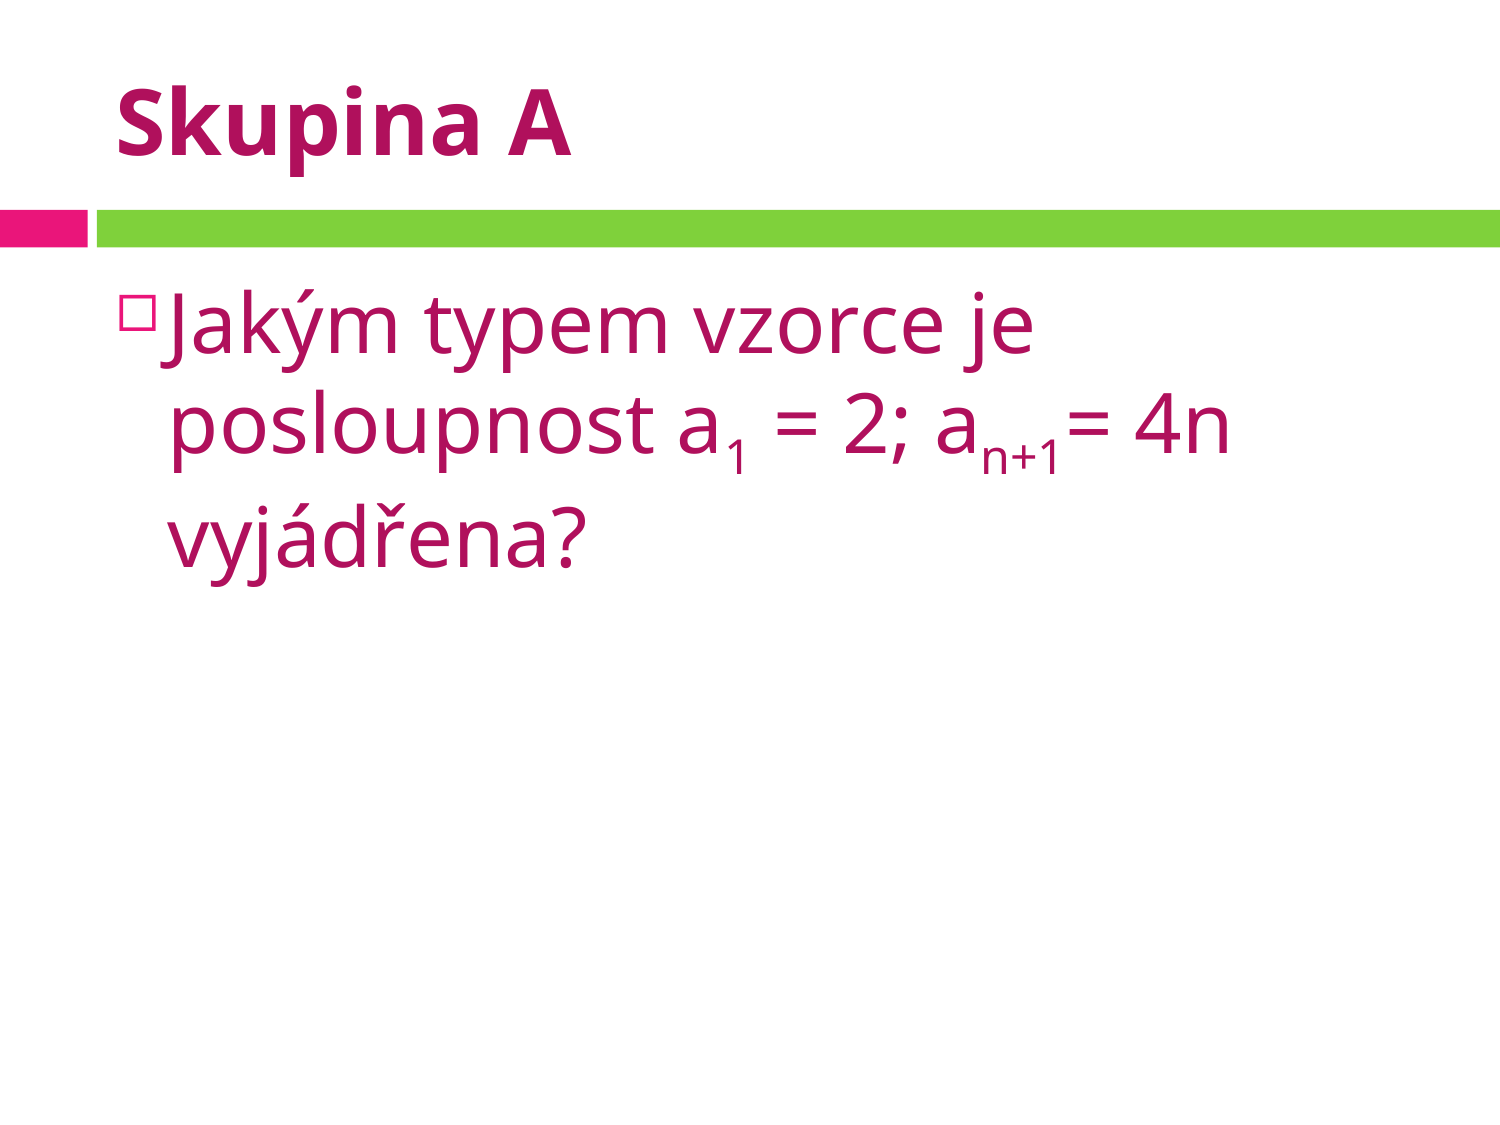

# Skupina A
Jakým typem vzorce je posloupnost a1 = 2; an+1= 4n vyjádřena?